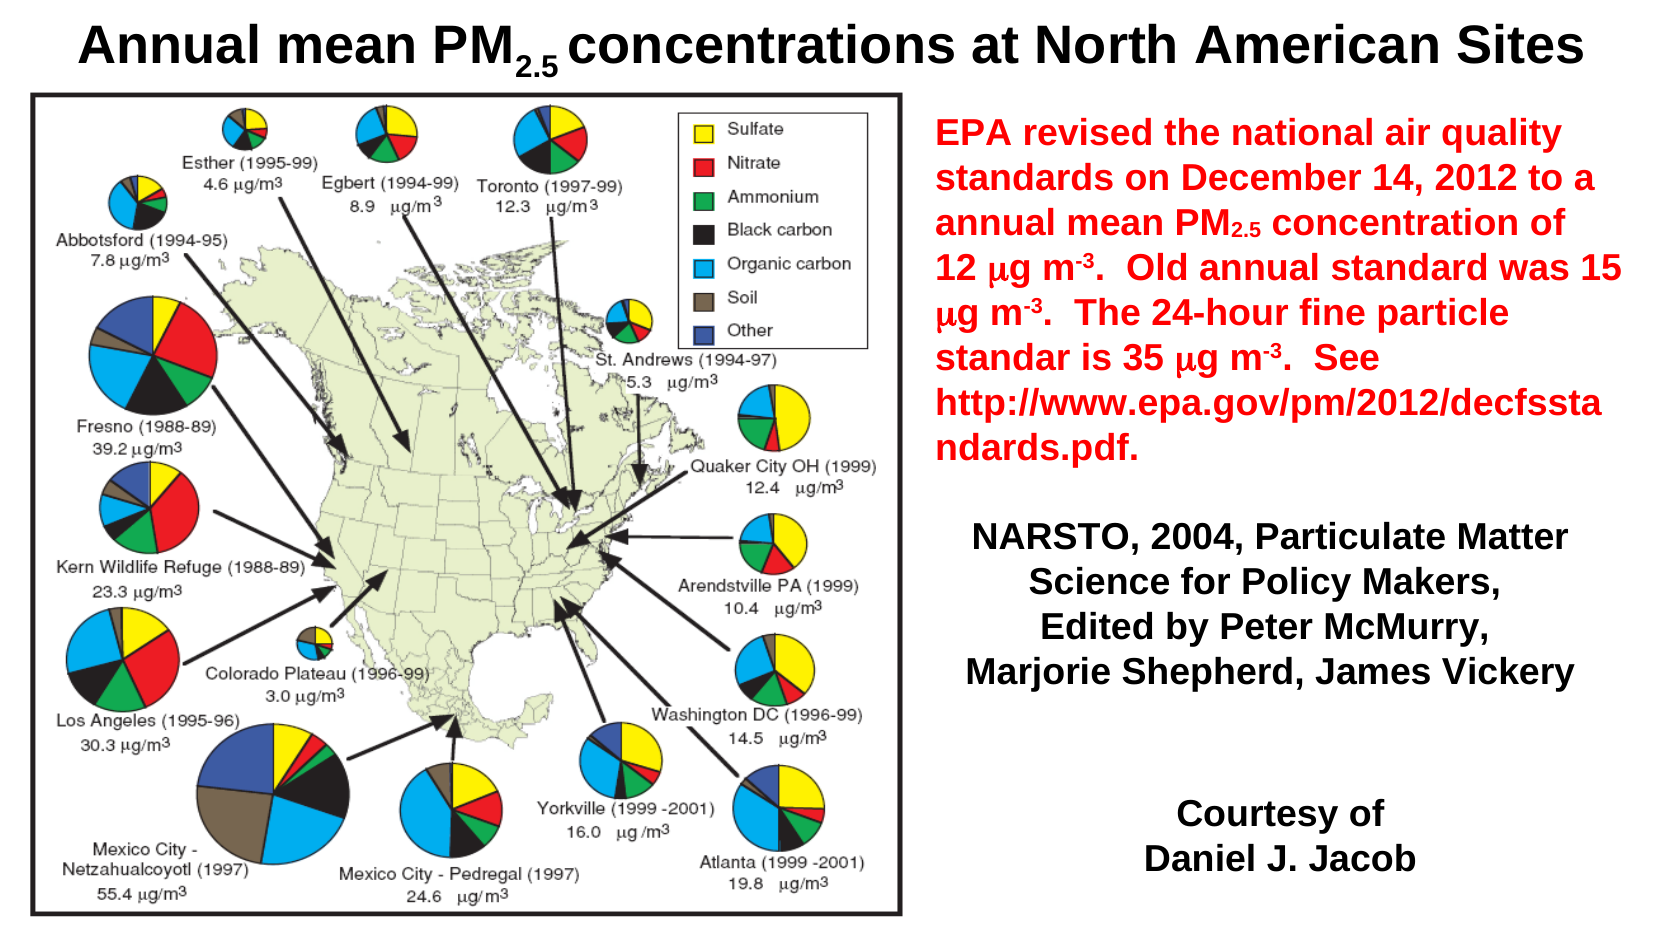

Annual mean PM2.5 concentrations at North American Sites
EPA revised the national air quality standards on December 14, 2012 to a annual mean PM2.5 concentration of
12 g m-3. Old annual standard was 15 g m-3. The 24-hour fine particle standar is 35 g m-3. See http://www.epa.gov/pm/2012/decfsstandards.pdf.
NARSTO, 2004, Particulate Matter
Science for Policy Makers,
Edited by Peter McMurry,
Marjorie Shepherd, James Vickery
 Courtesy of
Daniel J. Jacob